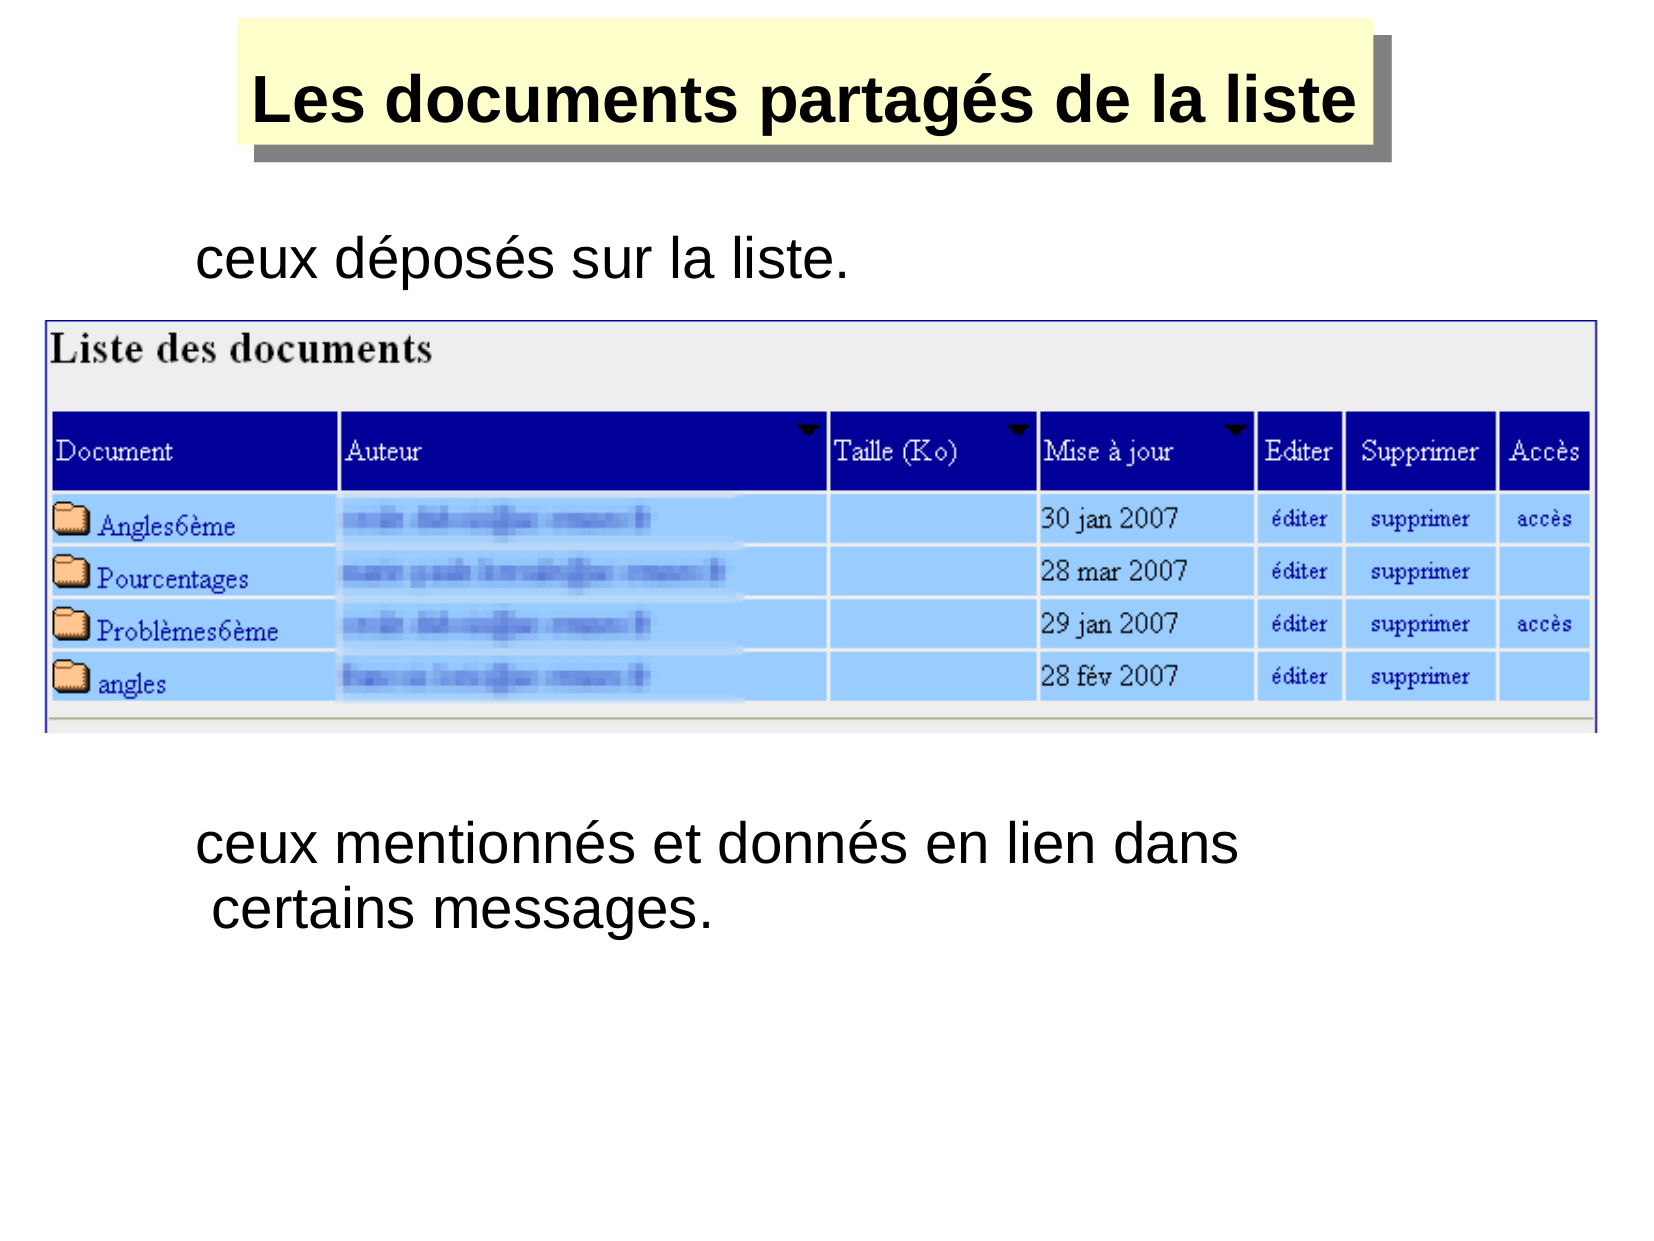

Les documents partagés de la liste
 ceux déposés sur la liste.
 ceux mentionnés et donnés en lien dans
 certains messages.